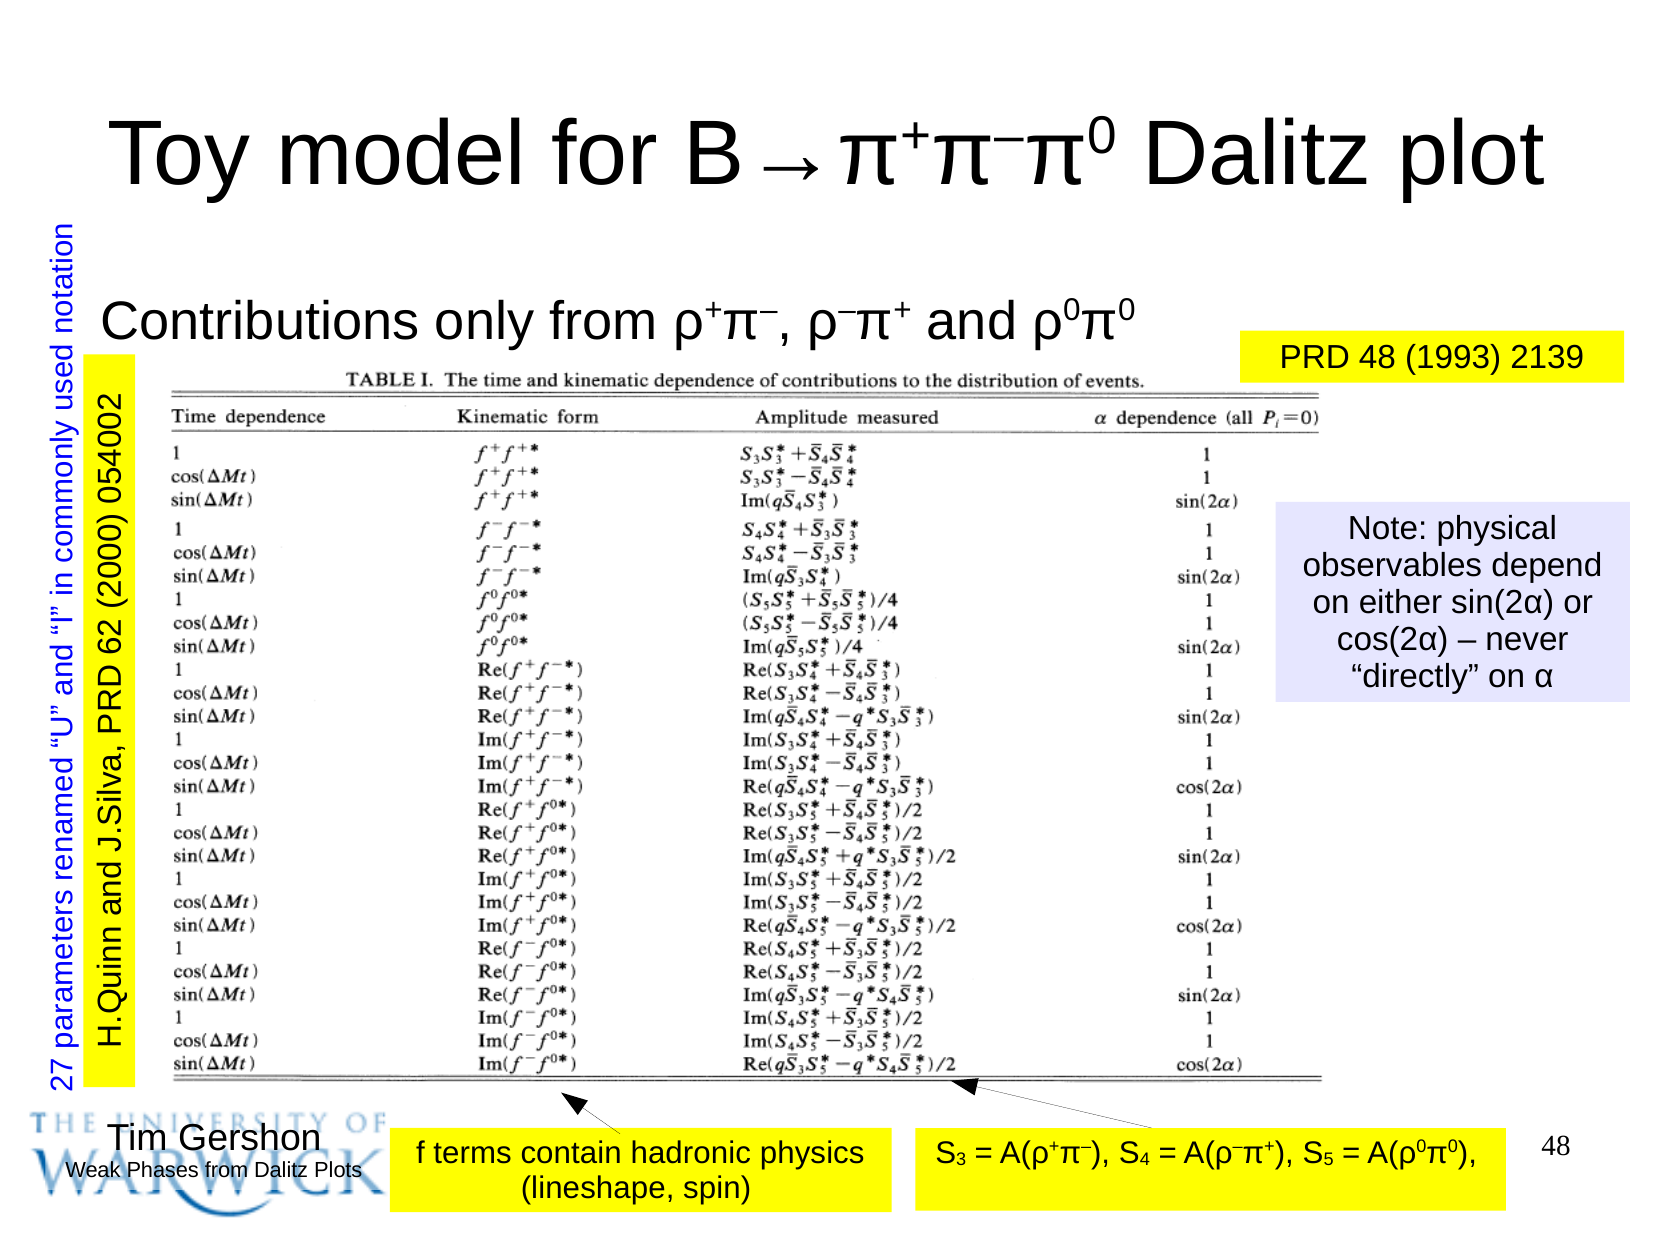

# Toy model for B→π+π–π0 Dalitz plot
Contributions only from ρ+π–, ρ–π+ and ρ0π0
PRD 48 (1993) 2139
Note: physical observables depend on either sin(2α) or cos(2α) – never “directly” on α
27 parameters renamed “U” and “I” in commonly used notation
H.Quinn and J.Silva, PRD 62 (2000) 054002
Tim Gershon
Weak Phases from Dalitz Plots
f terms contain hadronic physics (lineshape, spin)
S3 = A(ρ+π–), S4 = A(ρ–π+), S5 = A(ρ0π0),
48